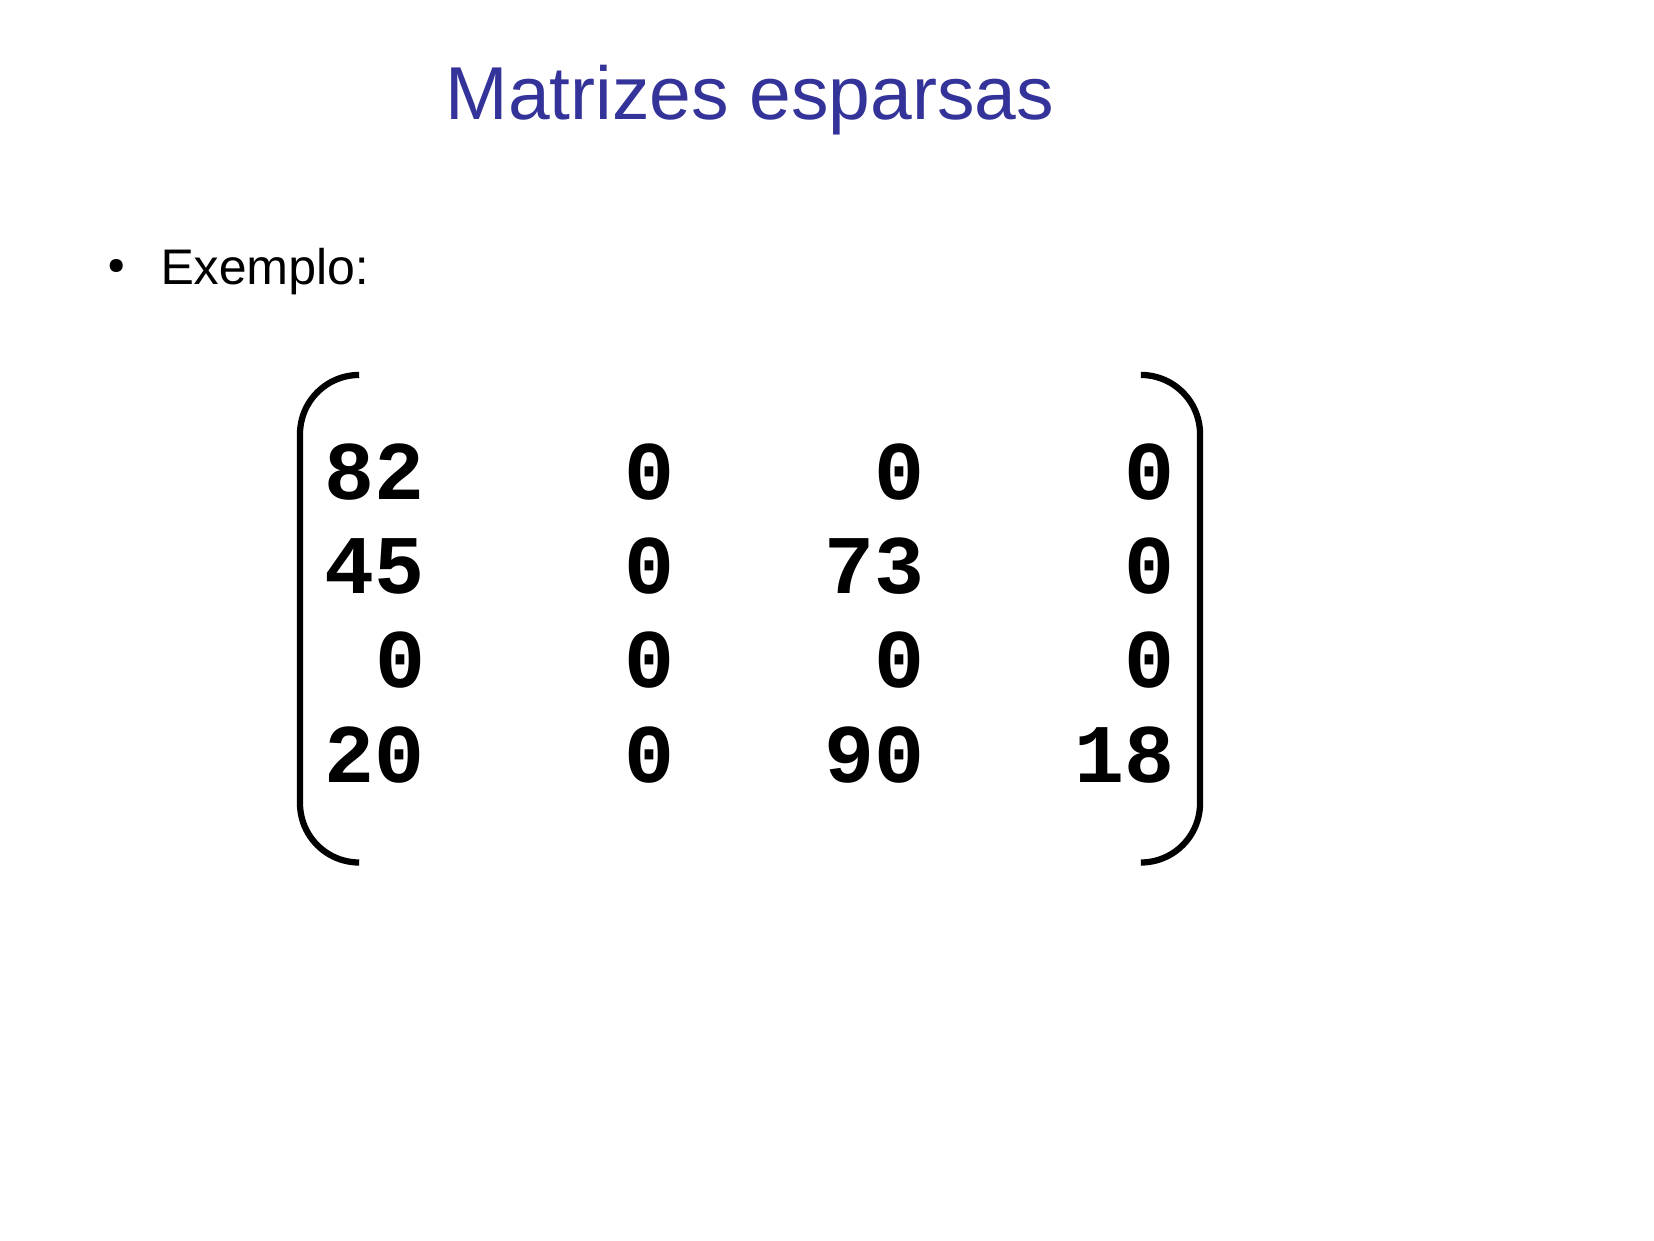

# Matrizes esparsas
Exemplo:
82 0 0 0
45 0 73 0
 0 0 0 0
20 0 90 18